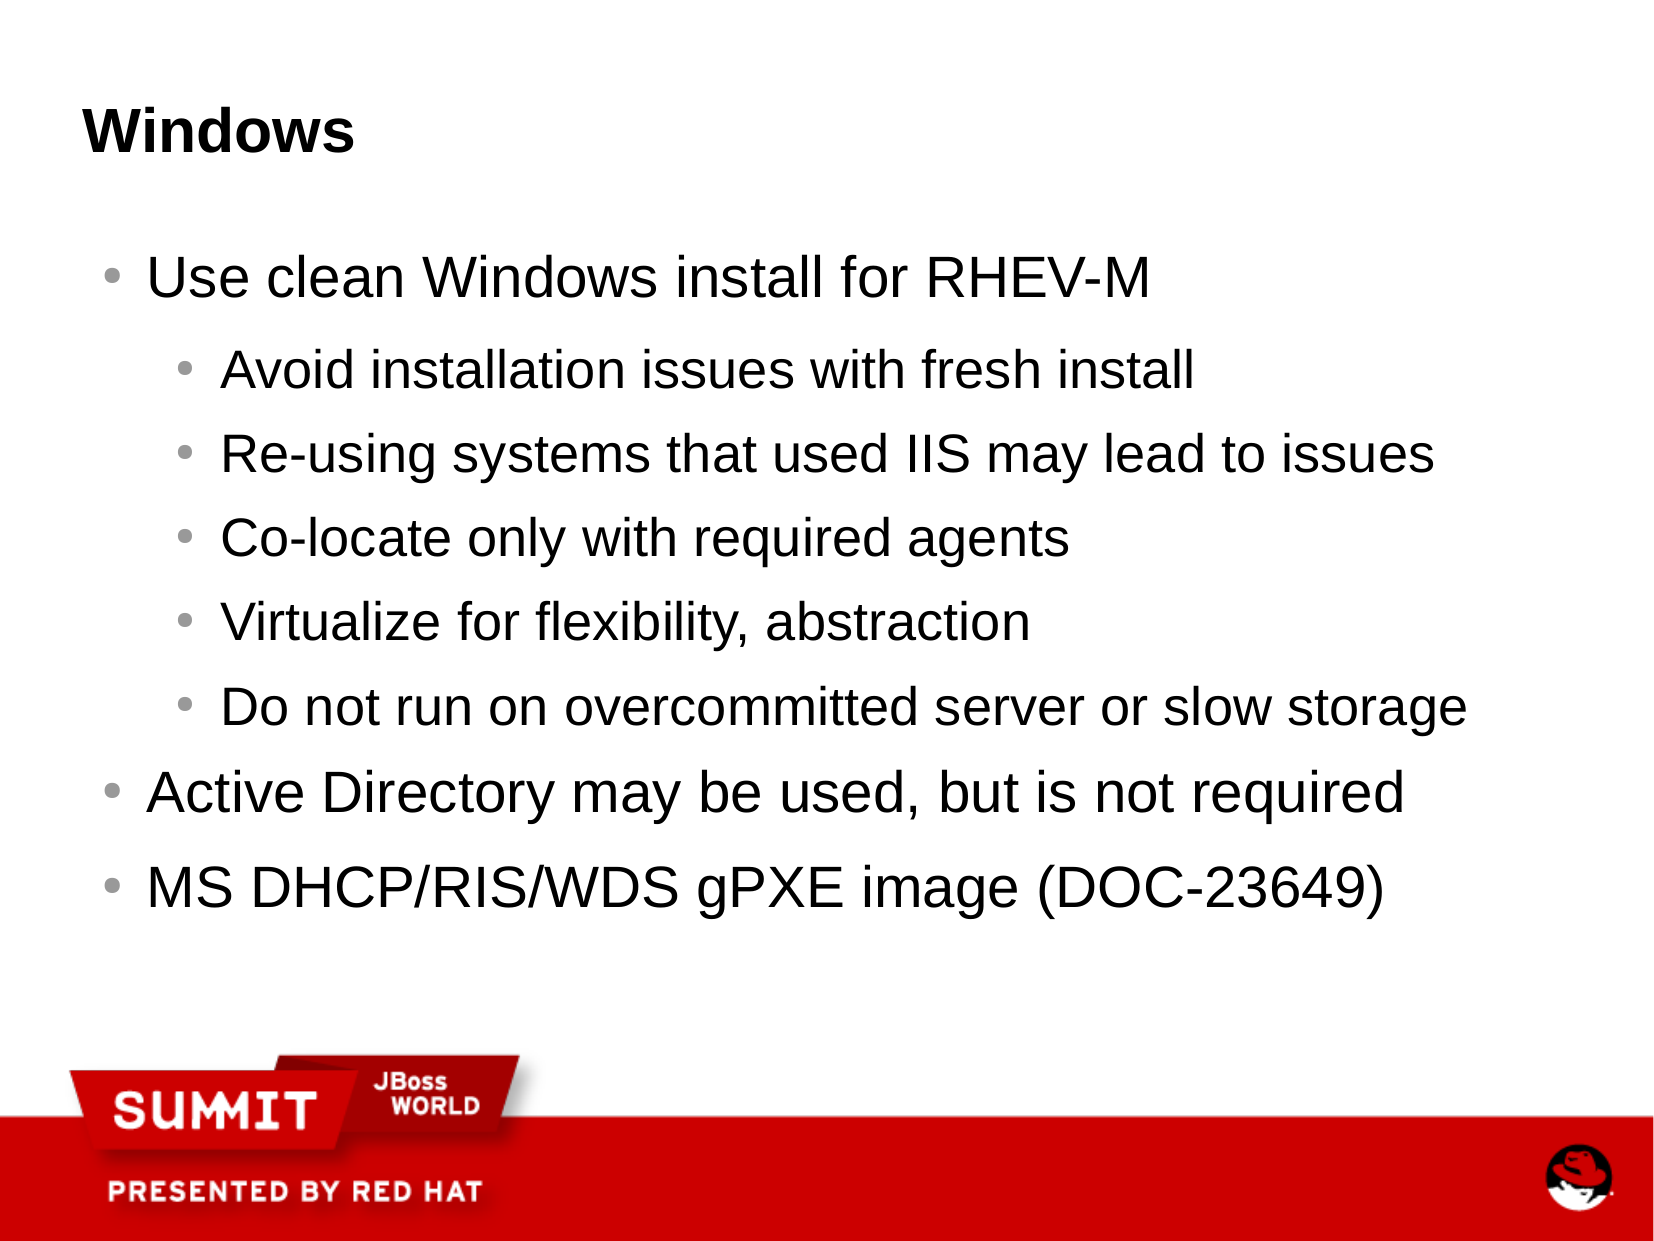

# Windows
Use clean Windows install for RHEV-M
Avoid installation issues with fresh install
Re-using systems that used IIS may lead to issues
Co-locate only with required agents
Virtualize for flexibility, abstraction
Do not run on overcommitted server or slow storage
Active Directory may be used, but is not required
MS DHCP/RIS/WDS gPXE image (DOC-23649)